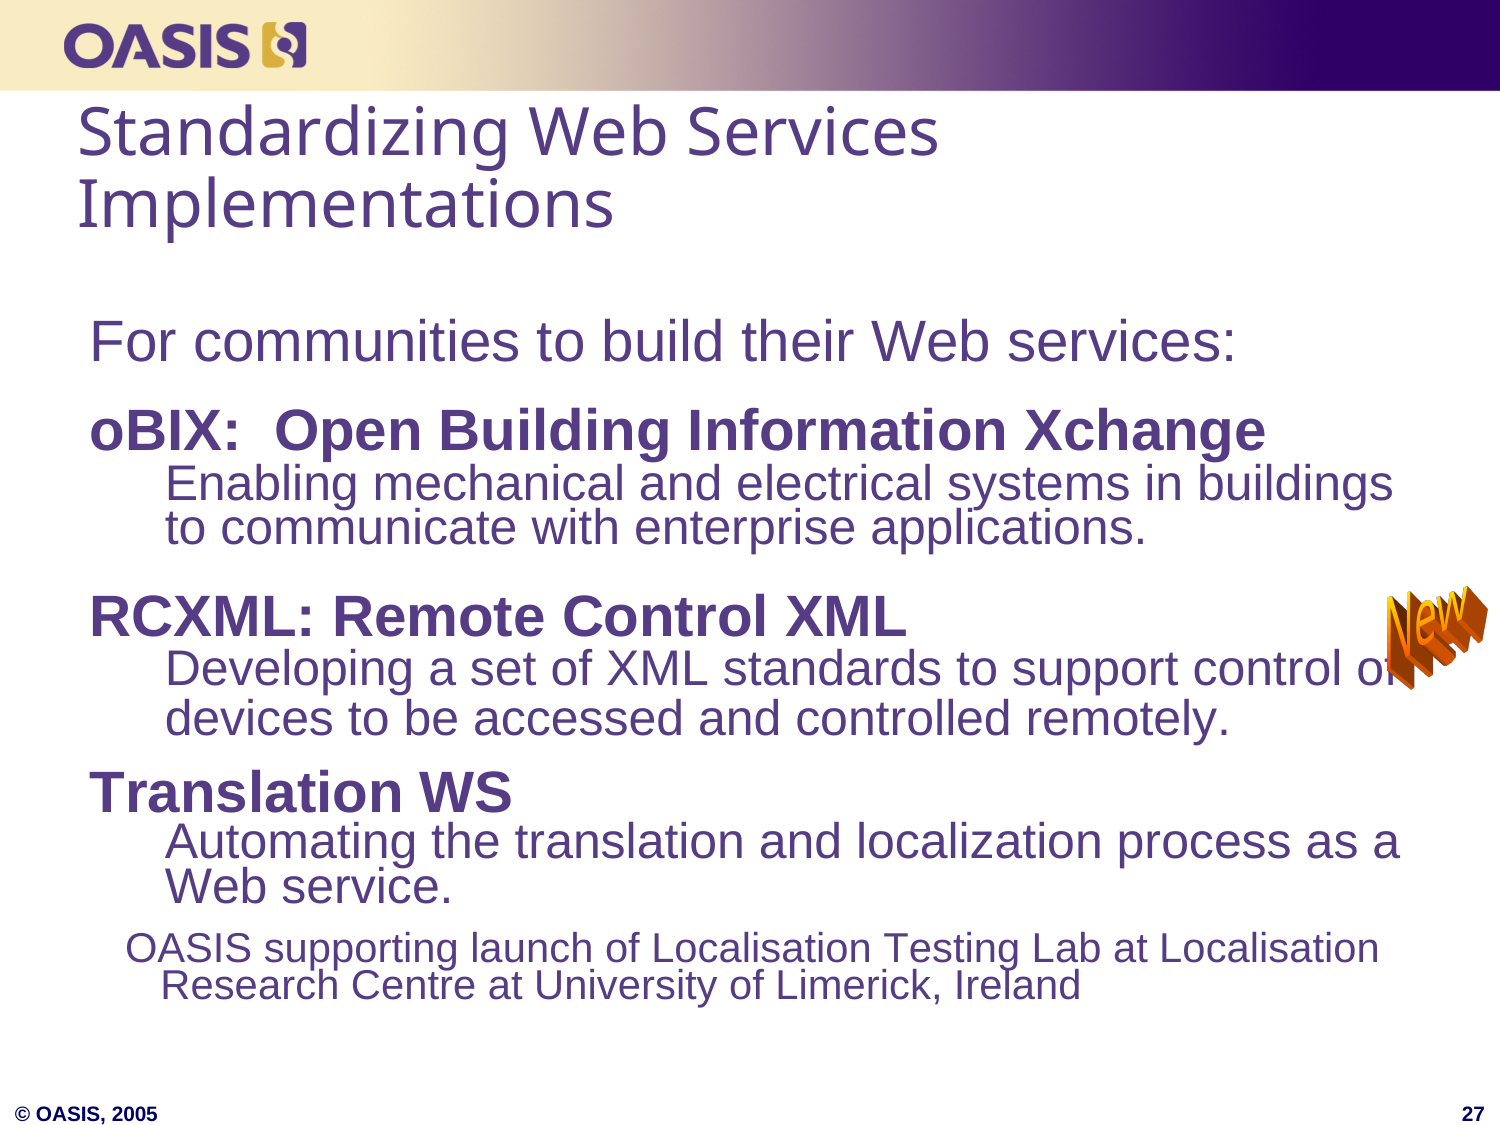

# Standardizing Web Services Implementations
For communities to build their Web services:
oBIX: Open Building Information Xchange
Enabling mechanical and electrical systems in buildings to communicate with enterprise applications.
RCXML: Remote Control XML
Developing a set of XML standards to support control of devices to be accessed and controlled remotely.
Translation WS
Automating the translation and localization process as a Web service.
OASIS supporting launch of Localisation Testing Lab at Localisation Research Centre at University of Limerick, Ireland
New
© OASIS, 2005
27